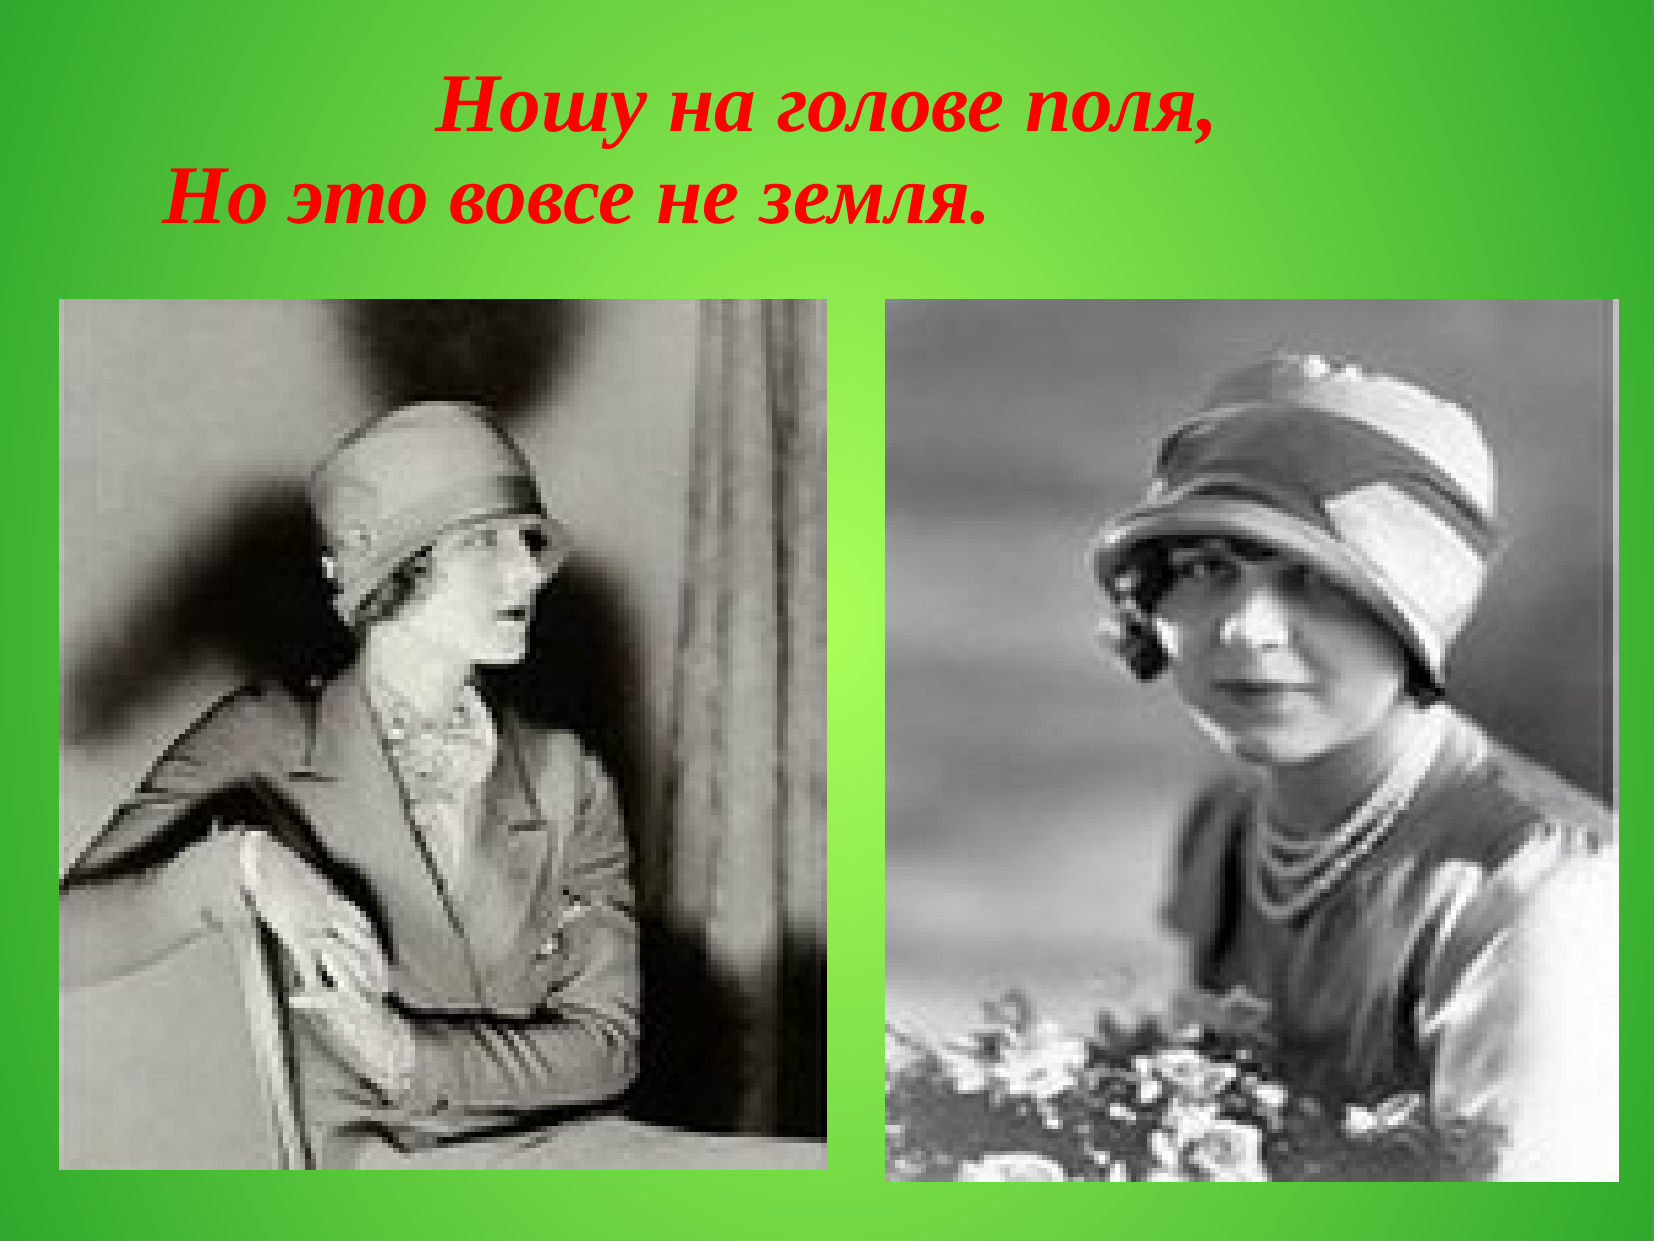

# Ношу на голове поля, Но это вовсе не земля.